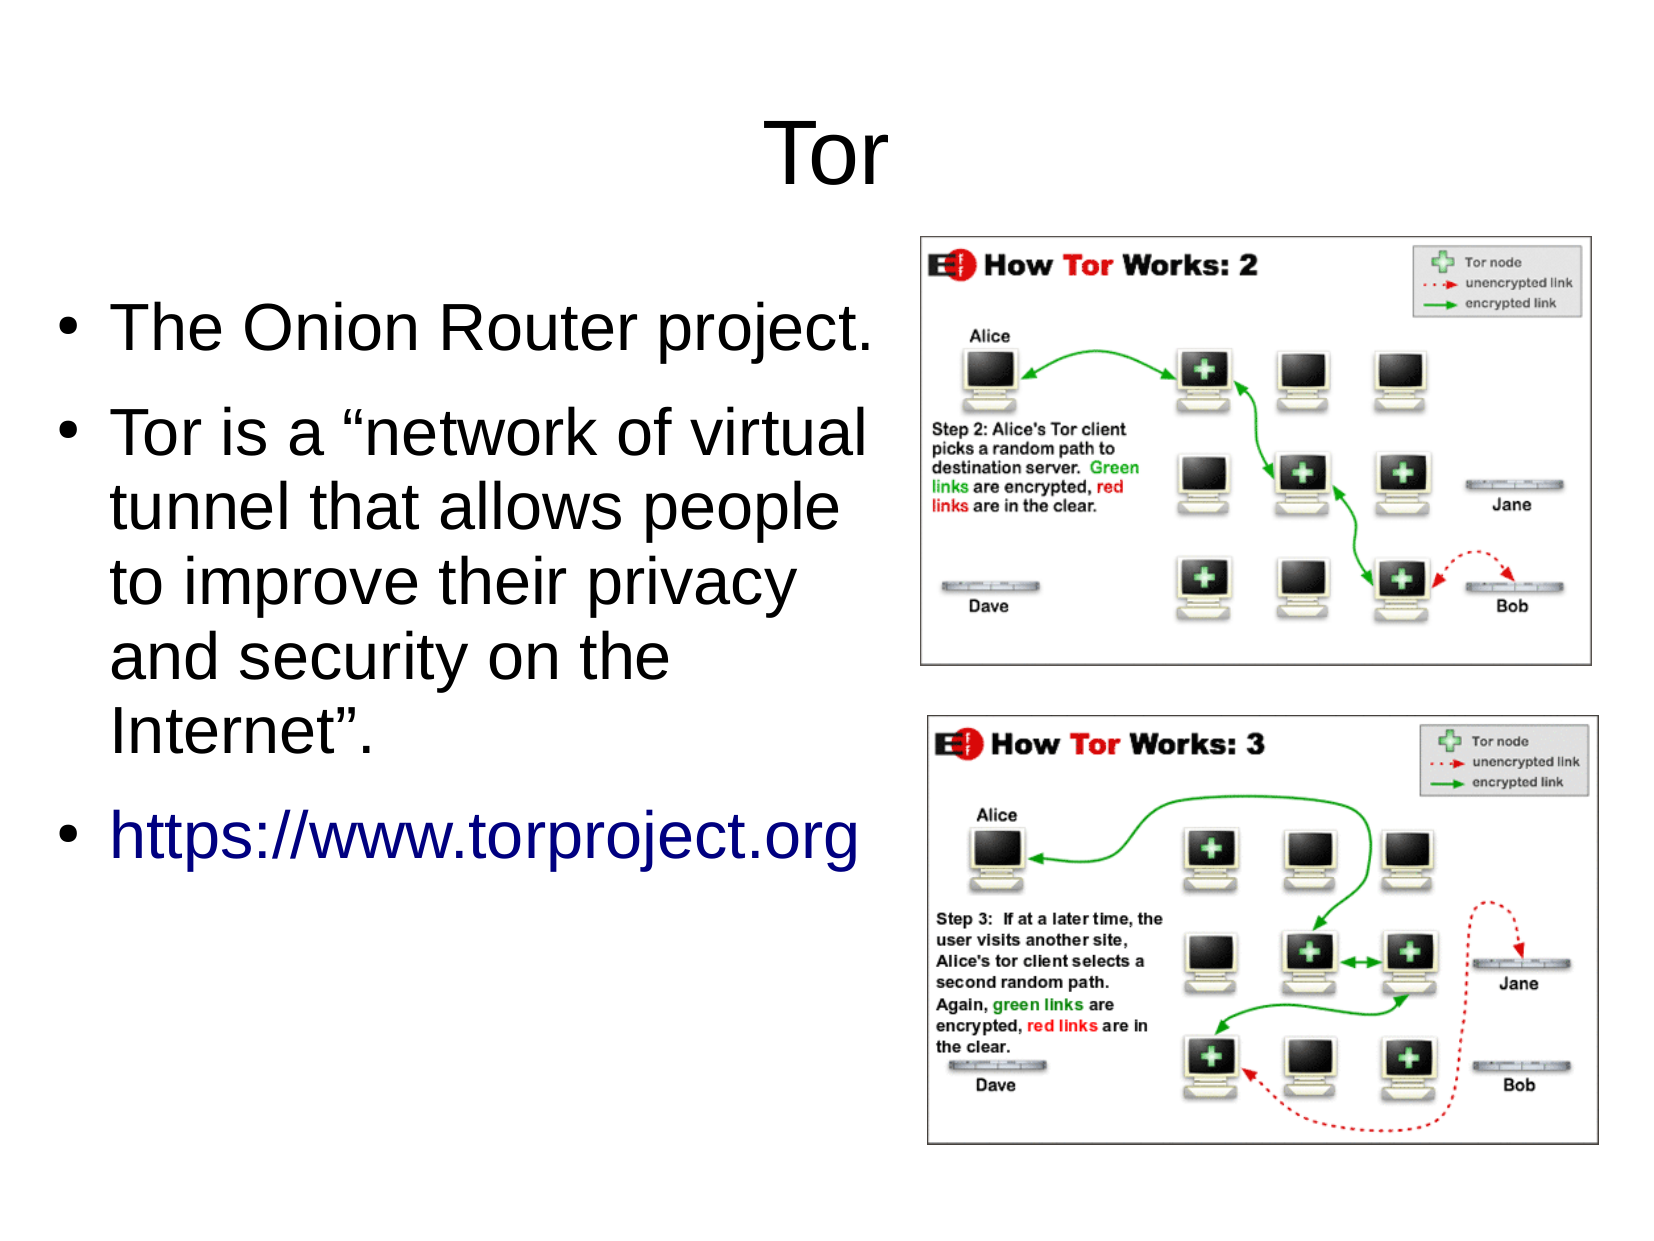

# Tor
The Onion Router project.
Tor is a “network of virtual tunnel that allows people to improve their privacy and security on the Internet”.
https://www.torproject.org